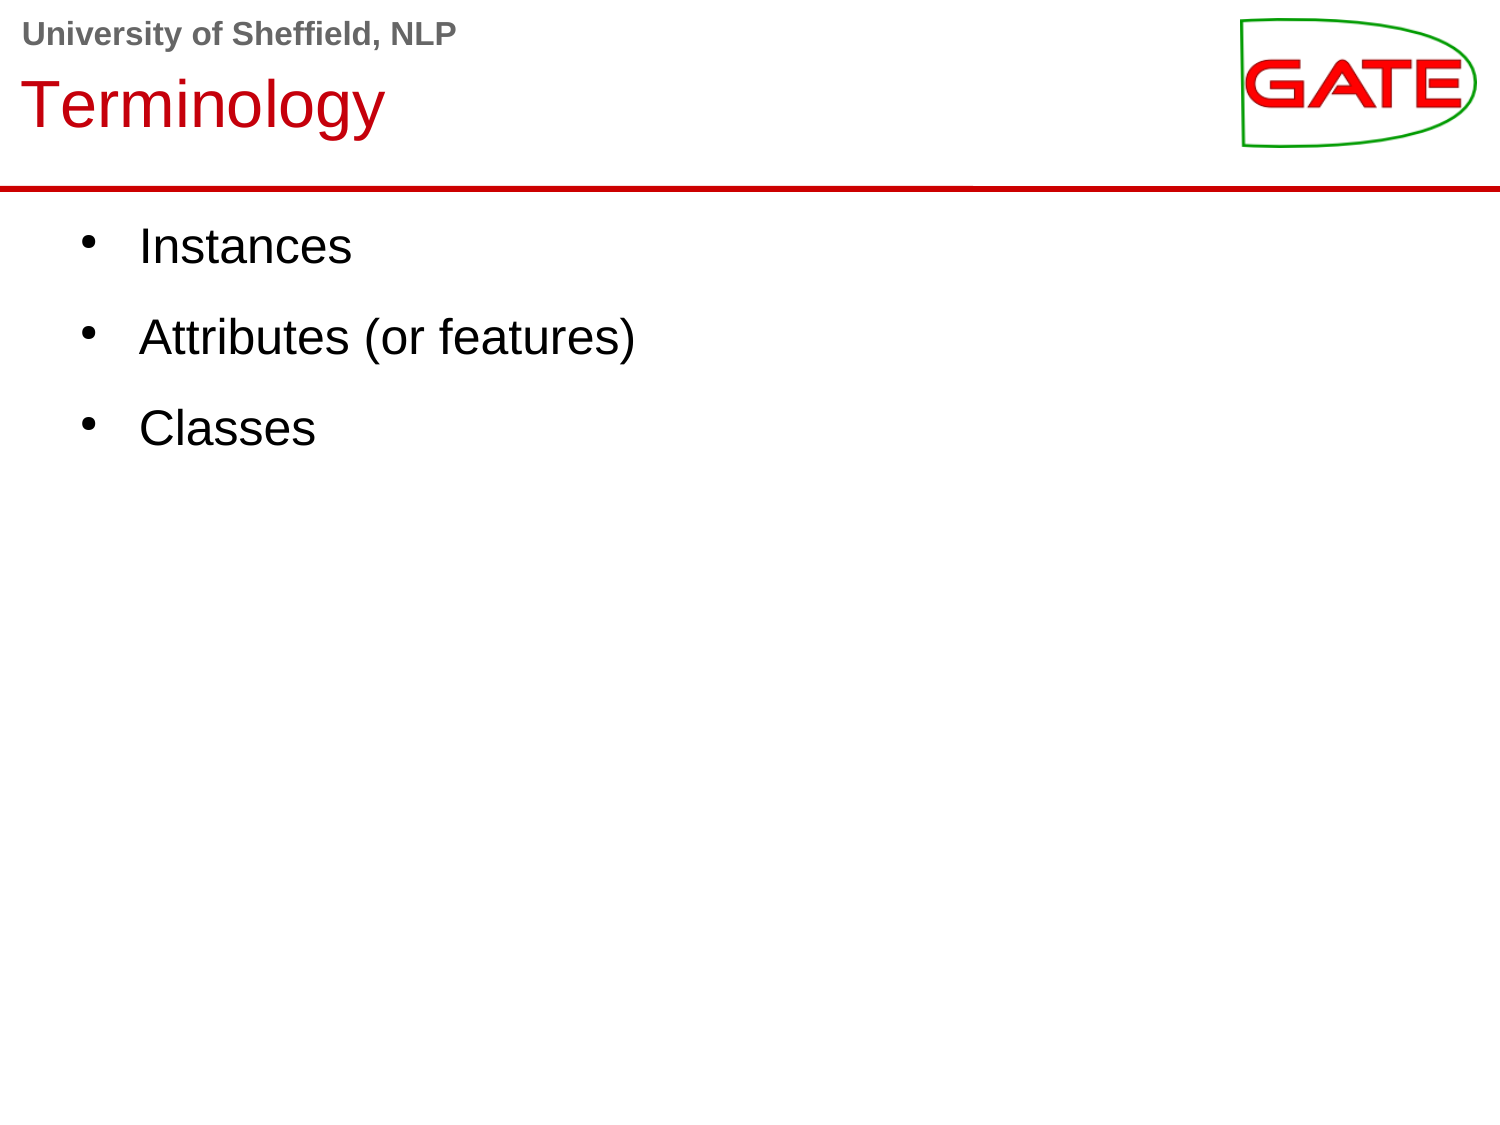

# Terminology
Instances
Attributes (or features)
Classes